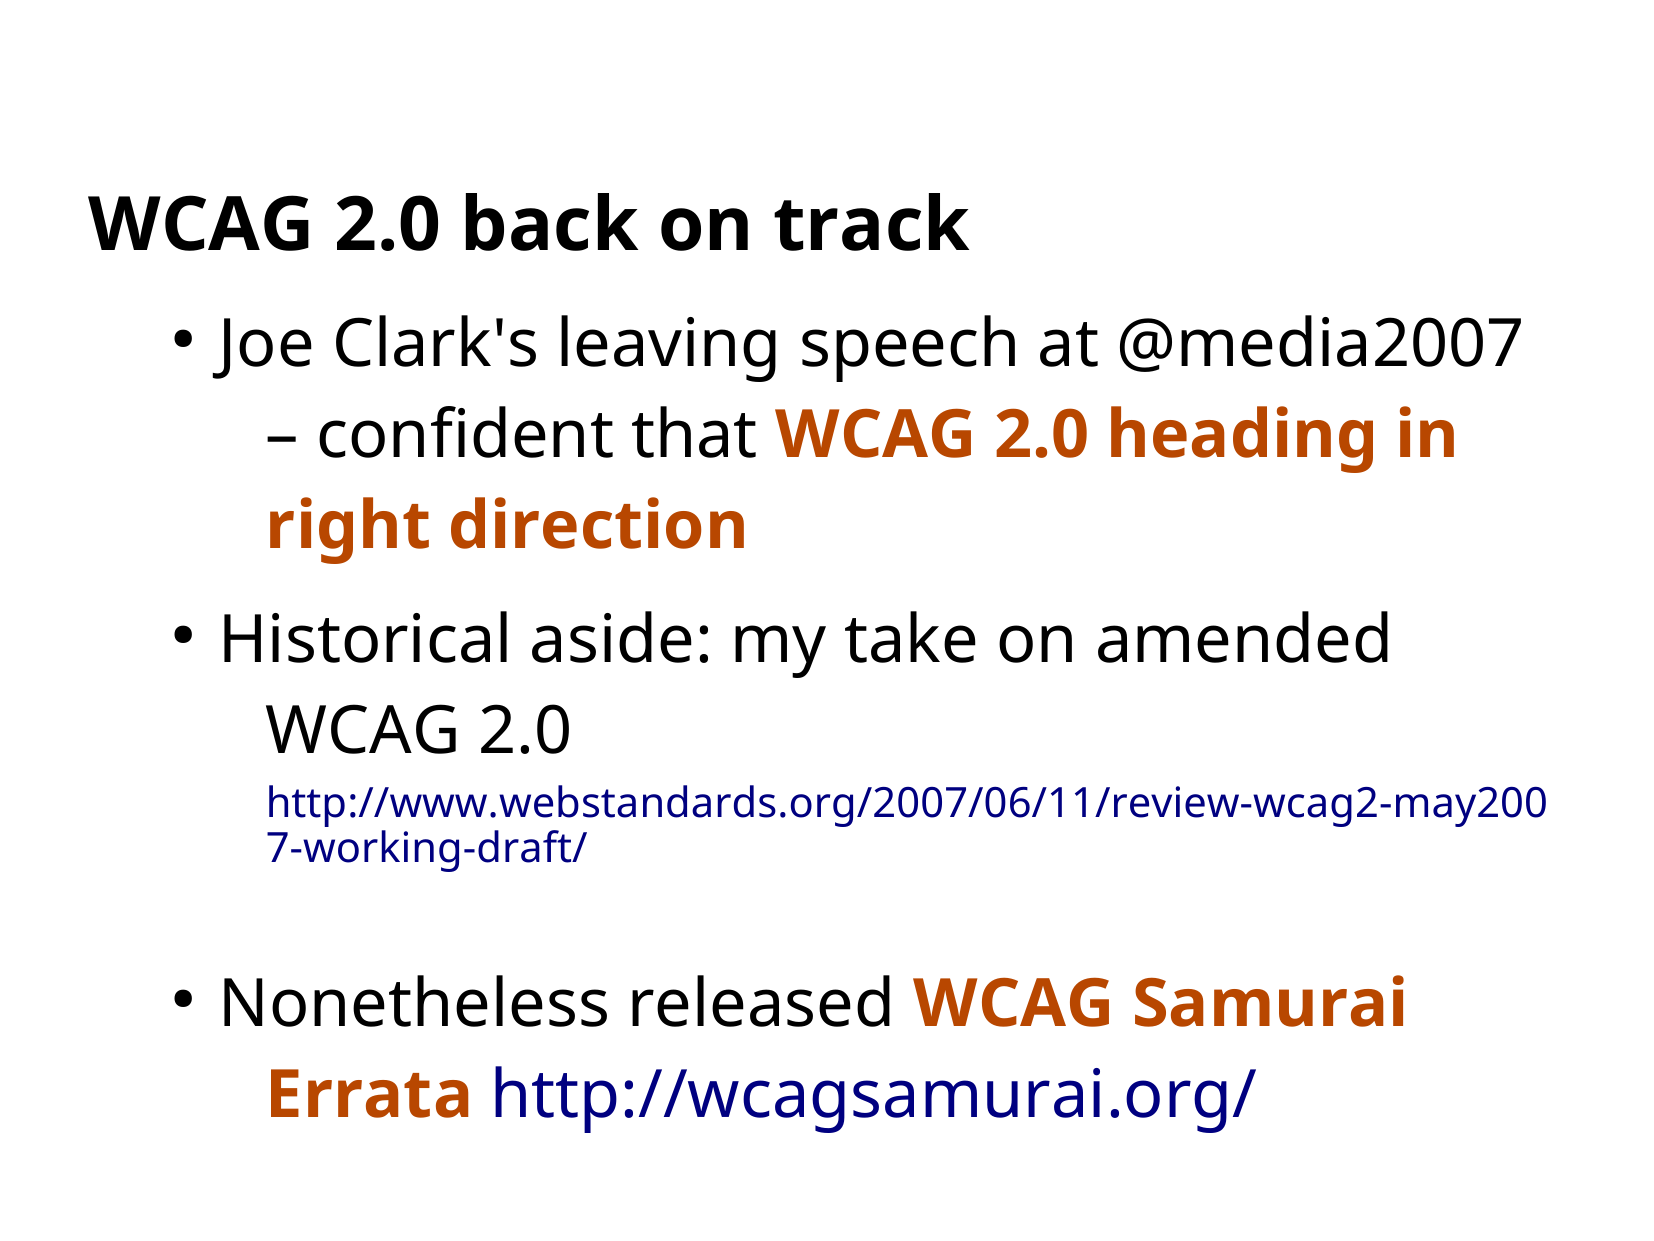

# WCAG 2.0 back on track
Joe Clark's leaving speech at @media2007 – confident that WCAG 2.0 heading in right direction
Historical aside: my take on amended WCAG 2.0 http://www.webstandards.org/2007/06/11/review-wcag2-may2007-working-draft/
Nonetheless released WCAG Samurai Errata http://wcagsamurai.org/